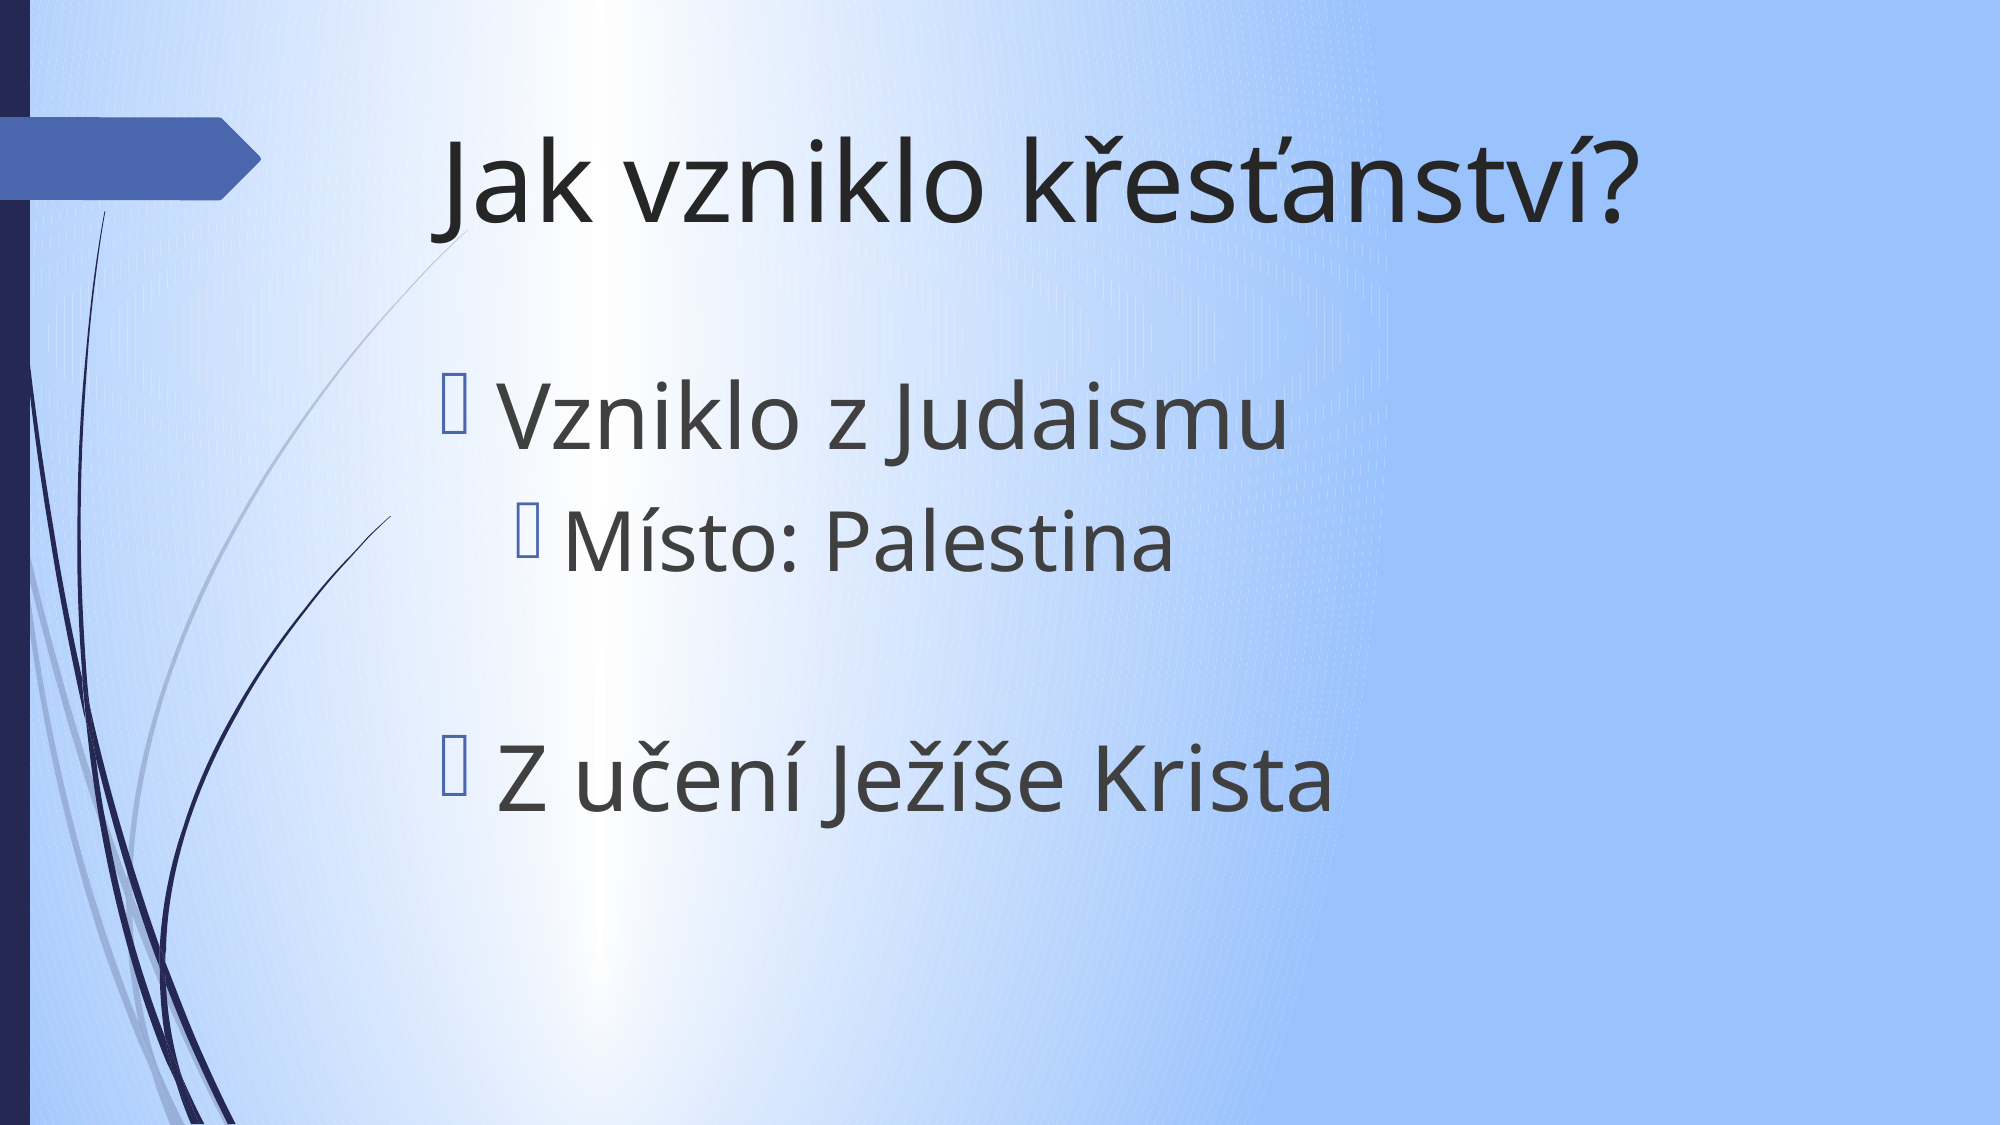

# Jak vzniklo křesťanství?
Vzniklo z Judaismu
Místo: Palestina
Z učení Ježíše Krista